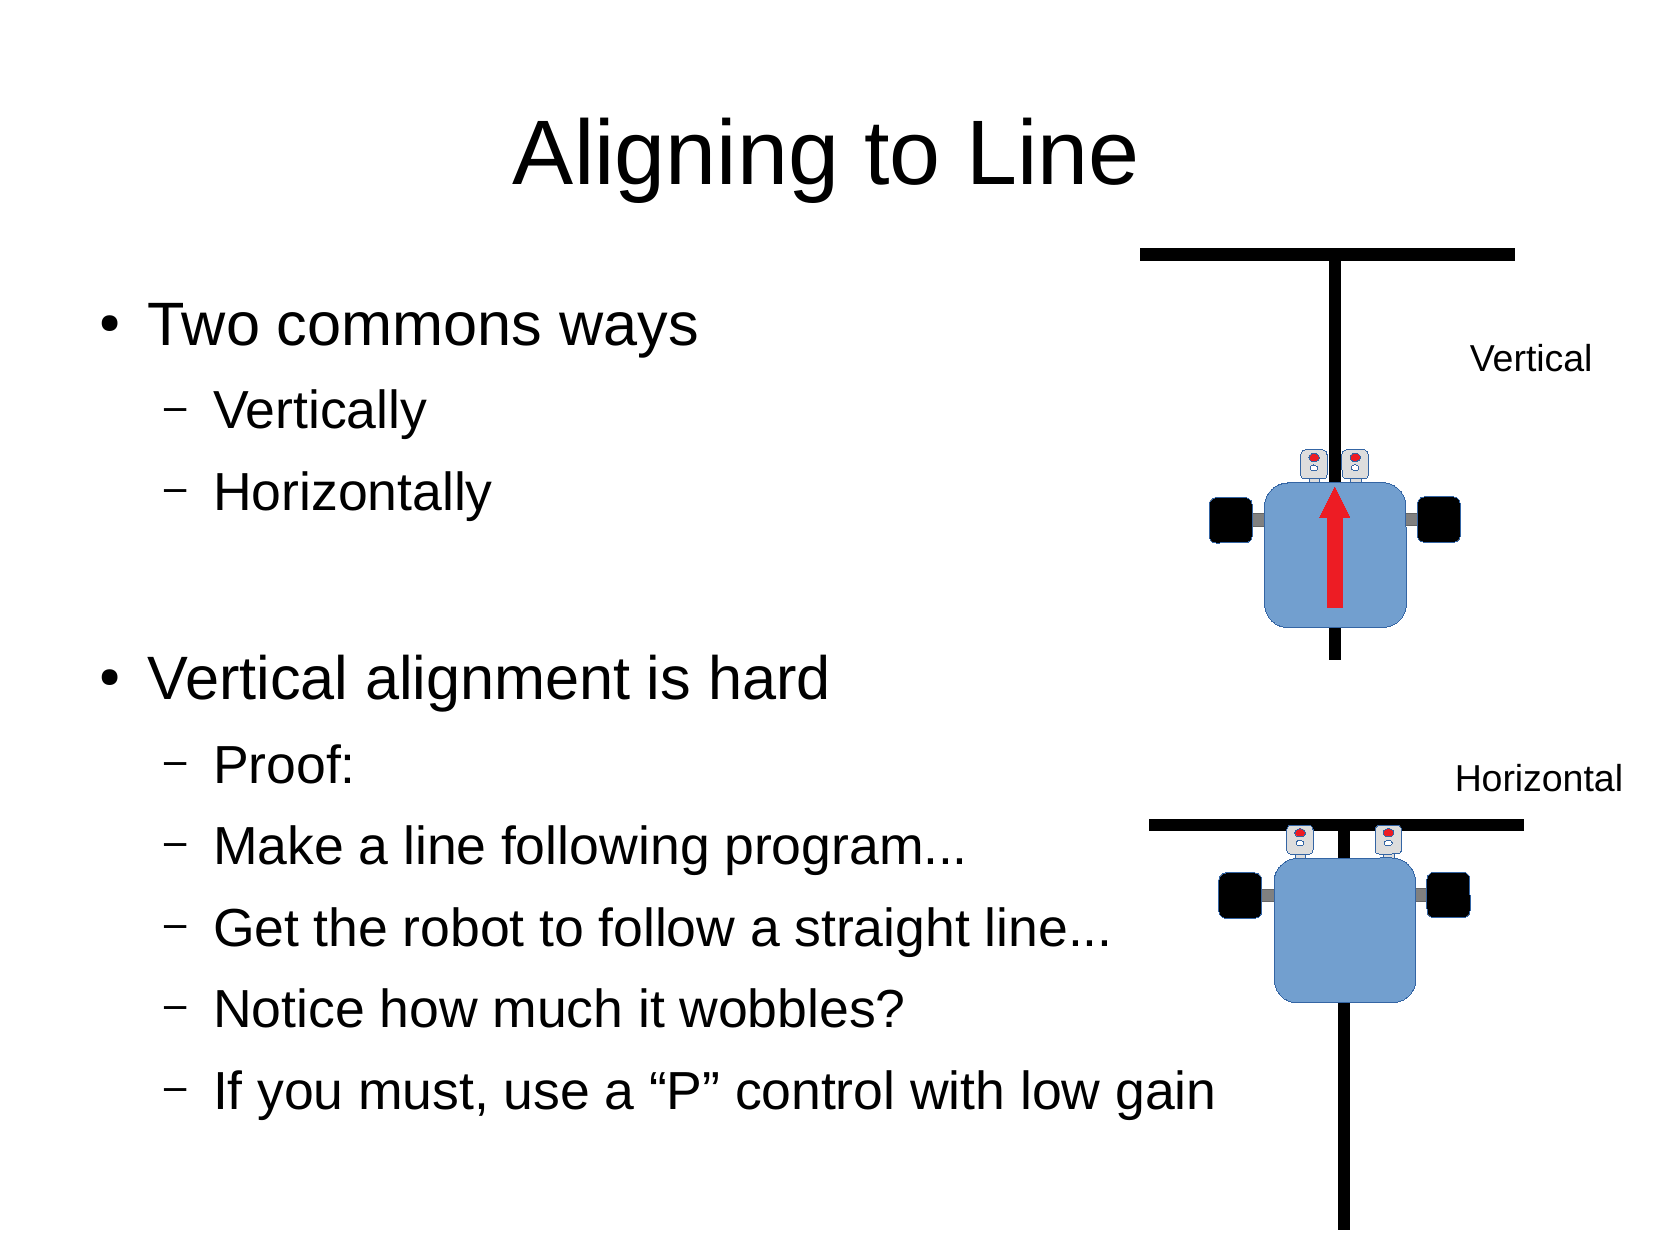

# Aligning to Line
Two commons ways
Vertically
Horizontally
Vertical alignment is hard
Proof:
Make a line following program...
Get the robot to follow a straight line...
Notice how much it wobbles?
If you must, use a “P” control with low gain
Vertical
Horizontal